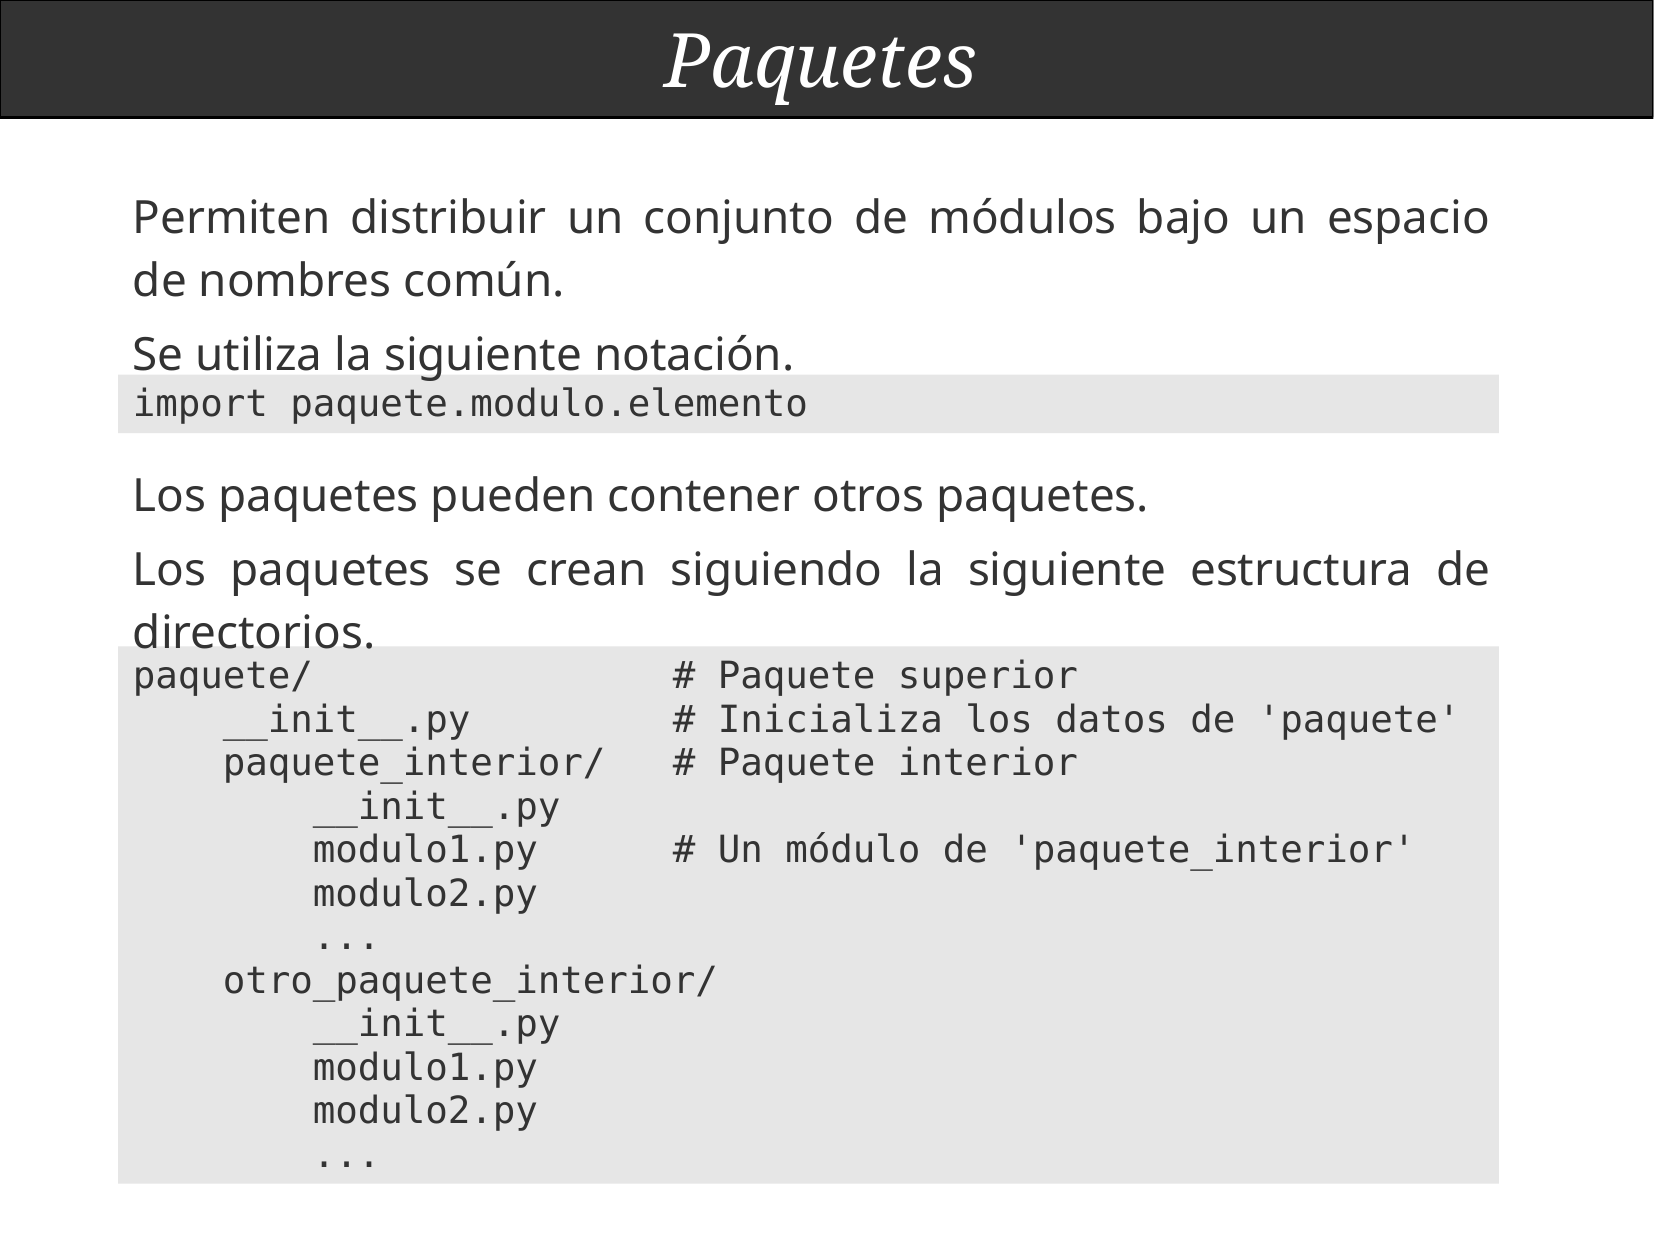

Paquetes
Permiten distribuir un conjunto de módulos bajo un espacio de nombres común.
Se utiliza la siguiente notación.
import paquete.modulo.elemento
Los paquetes pueden contener otros paquetes.
Los paquetes se crean siguiendo la siguiente estructura de directorios.
paquete/ # Paquete superior
 __init__.py # Inicializa los datos de 'paquete'
 paquete_interior/ # Paquete interior
 __init__.py
 modulo1.py # Un módulo de 'paquete_interior'
 modulo2.py
 ...
 otro_paquete_interior/
 __init__.py
 modulo1.py
 modulo2.py
 ...